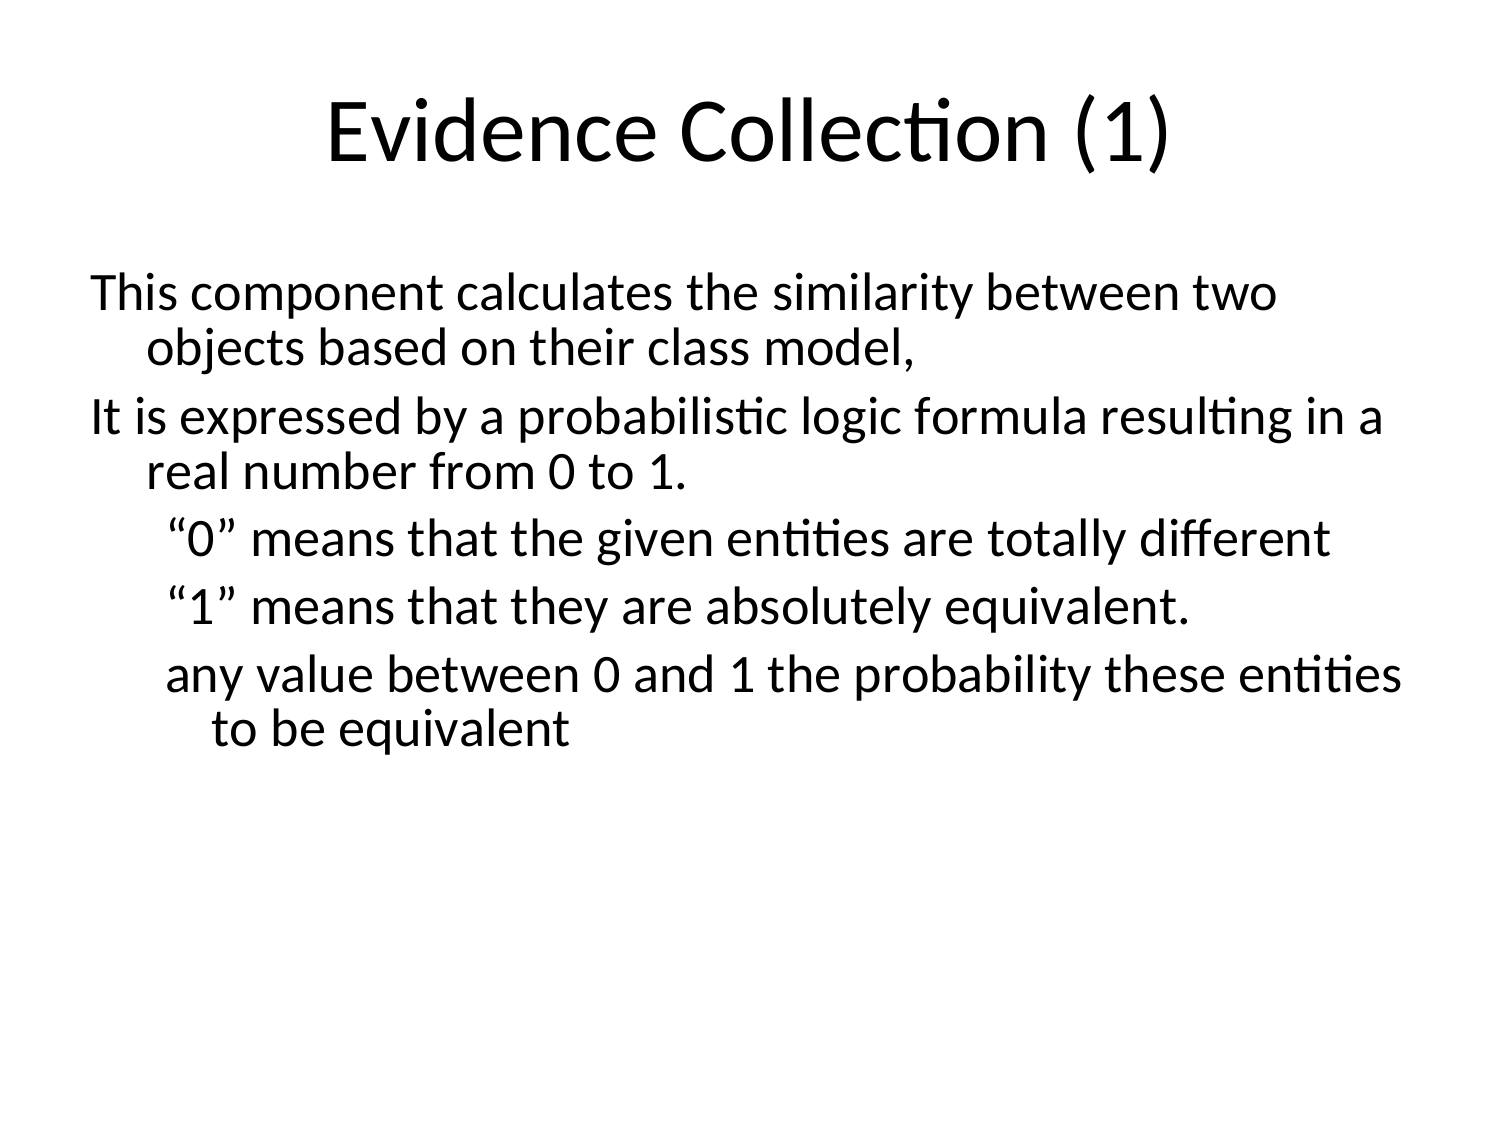

# Evidence Collection (1)
This component calculates the similarity between two objects based on their class model,
It is expressed by a probabilistic logic formula resulting in a real number from 0 to 1.
“0” means that the given entities are totally different
“1” means that they are absolutely equivalent.
any value between 0 and 1 the probability these entities to be equivalent